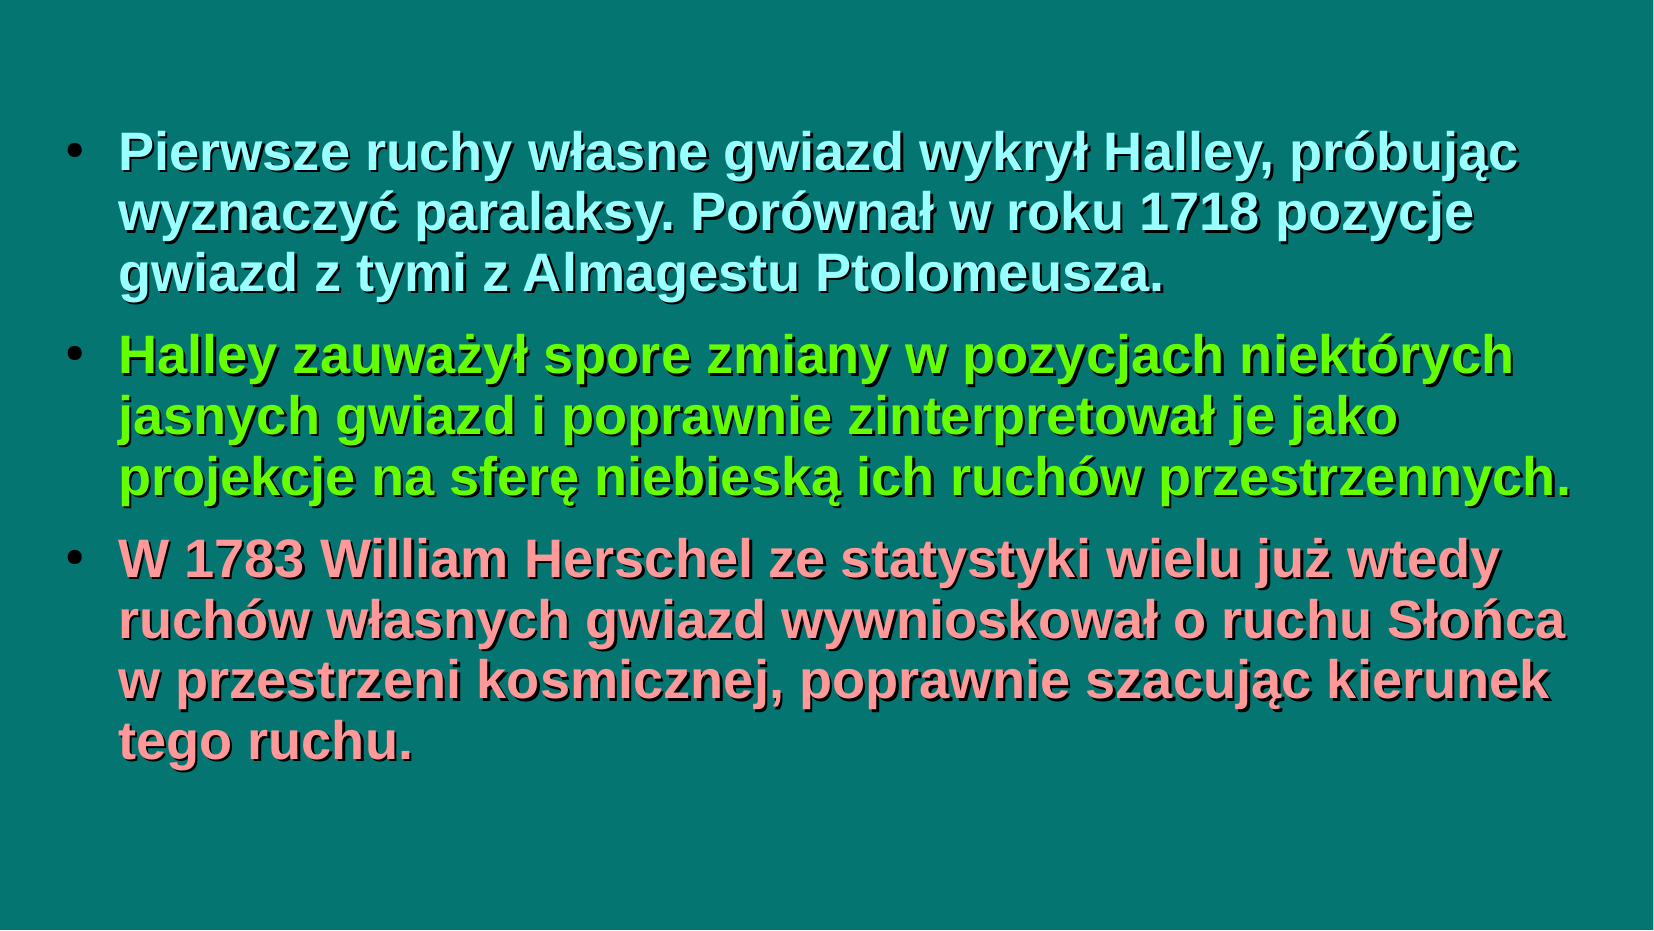

# Pierwsze ruchy własne gwiazd wykrył Halley, próbując wyznaczyć paralaksy. Porównał w roku 1718 pozycje gwiazd z tymi z Almagestu Ptolomeusza.
Halley zauważył spore zmiany w pozycjach niektórych jasnych gwiazd i poprawnie zinterpretował je jako projekcje na sferę niebieską ich ruchów przestrzennych.
W 1783 William Herschel ze statystyki wielu już wtedy ruchów własnych gwiazd wywnioskował o ruchu Słońca w przestrzeni kosmicznej, poprawnie szacując kierunek tego ruchu.